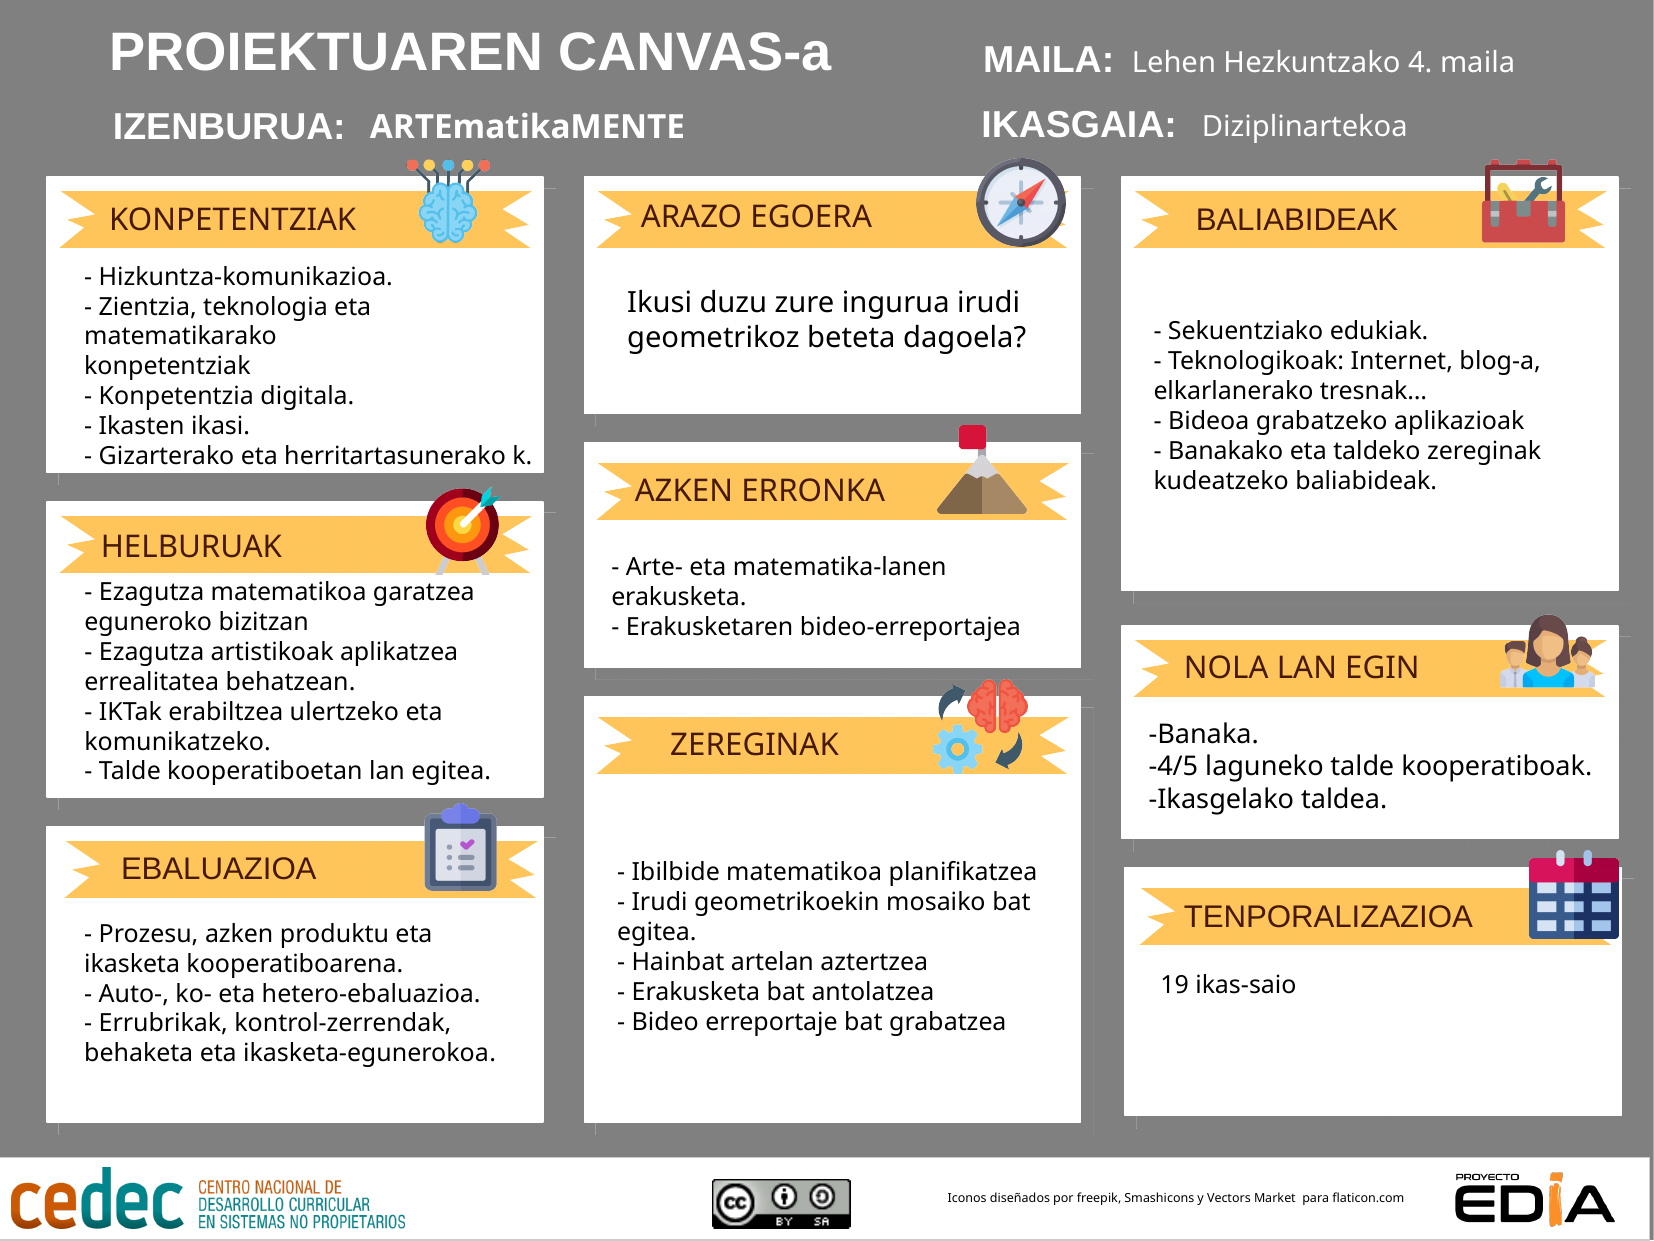

PROIEKTUAREN CANVAS-a
MAILA:
Lehen Hezkuntzako 4. maila
 IKASGAIA:
IZENBURUA:
ARTEmatikaMENTE
Diziplinartekoa
ARAZO EGOERA
KONPETENTZIAK
BALIABIDEAK
- Hizkuntza-komunikazioa.
- Zientzia, teknologia eta matematikarako
konpetentziak
- Konpetentzia digitala.
- Ikasten ikasi.
- Gizarterako eta herritartasunerako k.
Ikusi duzu zure ingurua irudi geometrikoz beteta dagoela?
- Sekuentziako edukiak.
- Teknologikoak: Internet, blog-a, elkarlanerako tresnak…
- Bideoa grabatzeko aplikazioak
- Banakako eta taldeko zereginak kudeatzeko baliabideak.
AZKEN ERRONKA
HELBURUAK
- Arte- eta matematika-lanen erakusketa.
- Erakusketaren bideo-erreportajea
- Ezagutza matematikoa garatzea eguneroko bizitzan
- Ezagutza artistikoak aplikatzea errealitatea behatzean.
- IKTak erabiltzea ulertzeko eta komunikatzeko.
- Talde kooperatiboetan lan egitea.
NOLA LAN EGIN
-Banaka.
-4/5 laguneko talde kooperatiboak.
-Ikasgelako taldea.
ZEREGINAK
- Ibilbide matematikoa planifikatzea
- Irudi geometrikoekin mosaiko bat egitea.
- Hainbat artelan aztertzea
- Erakusketa bat antolatzea
- Bideo erreportaje bat grabatzea
EBALUAZIOA
TENPORALIZAZIOA
- Prozesu, azken produktu eta ikasketa kooperatiboarena.
- Auto-, ko- eta hetero-ebaluazioa.
- Errubrikak, kontrol-zerrendak, behaketa eta ikasketa-egunerokoa.
19 ikas-saio
Iconos diseñados por freepik, Smashicons y Vectors Market para flaticon.com